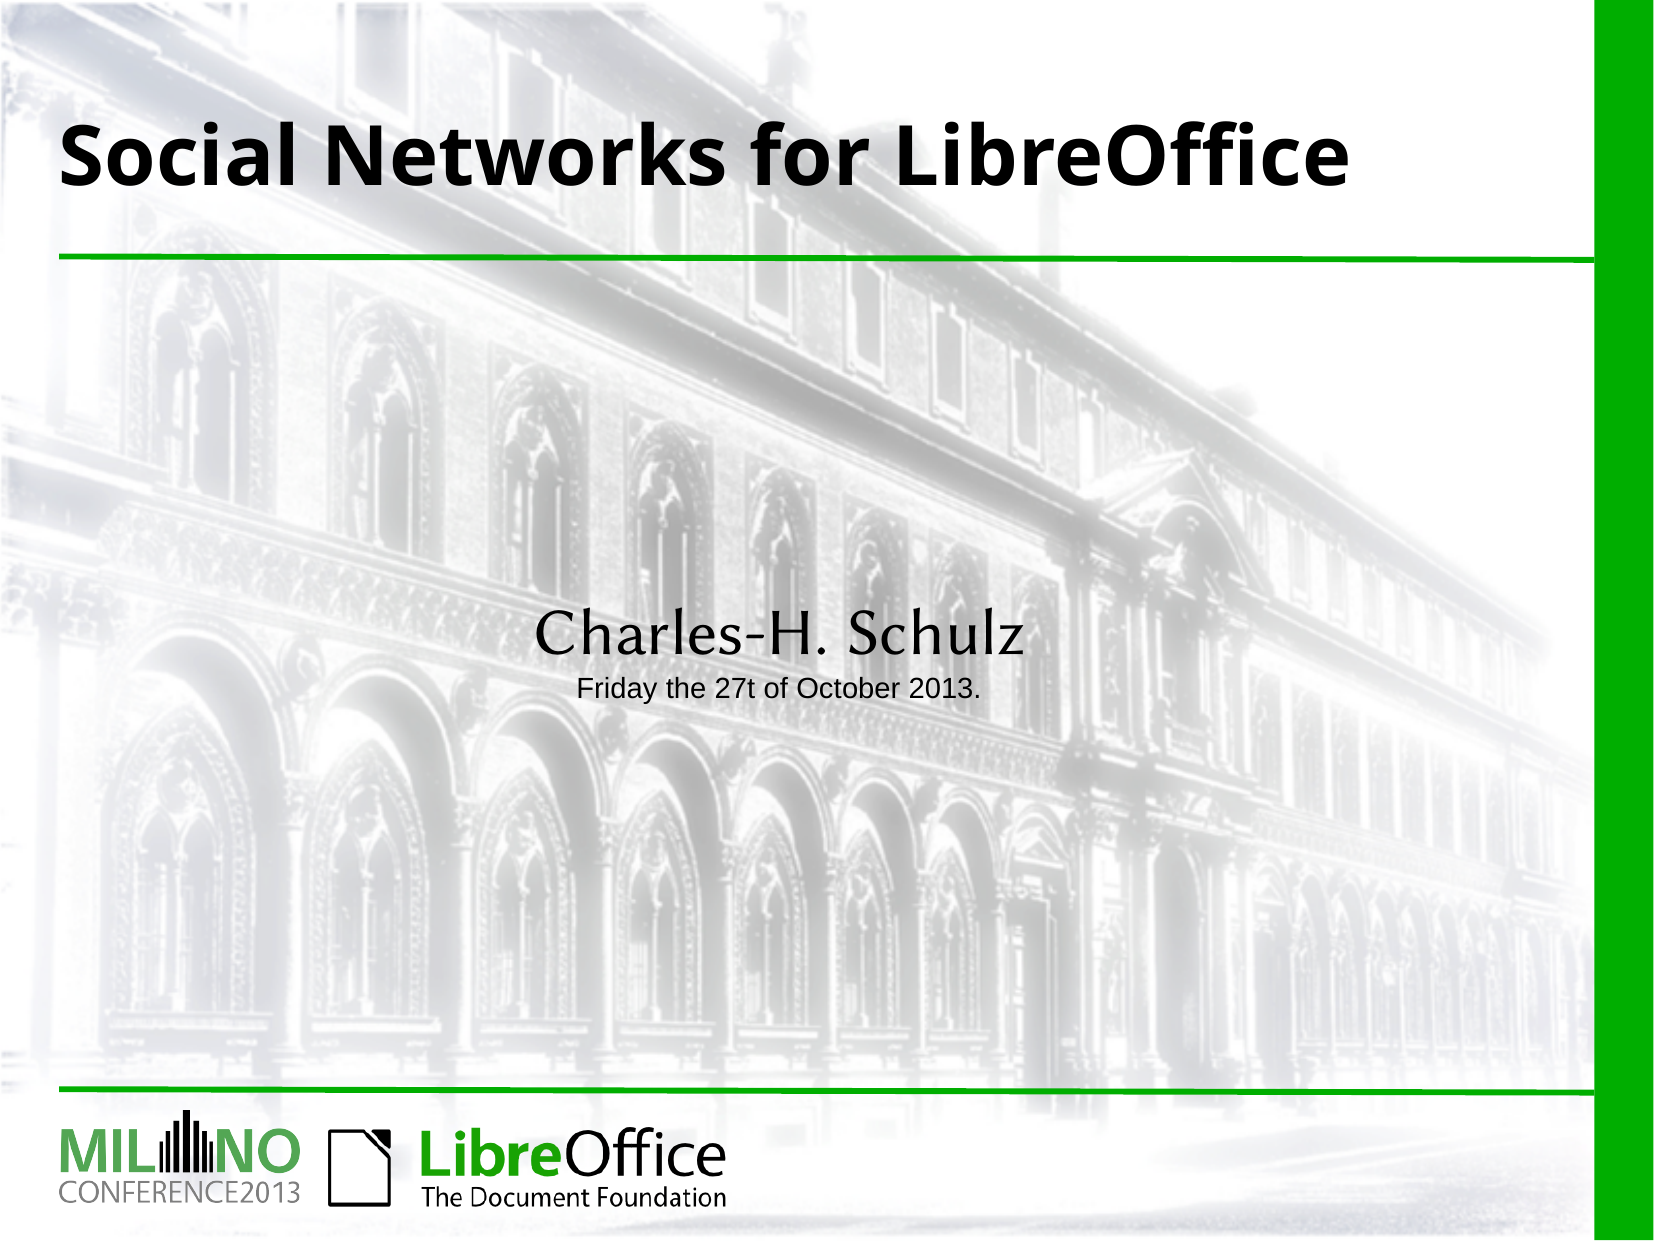

# Social Networks for LibreOffice
Charles-H. Schulz
Friday the 27t of October 2013.